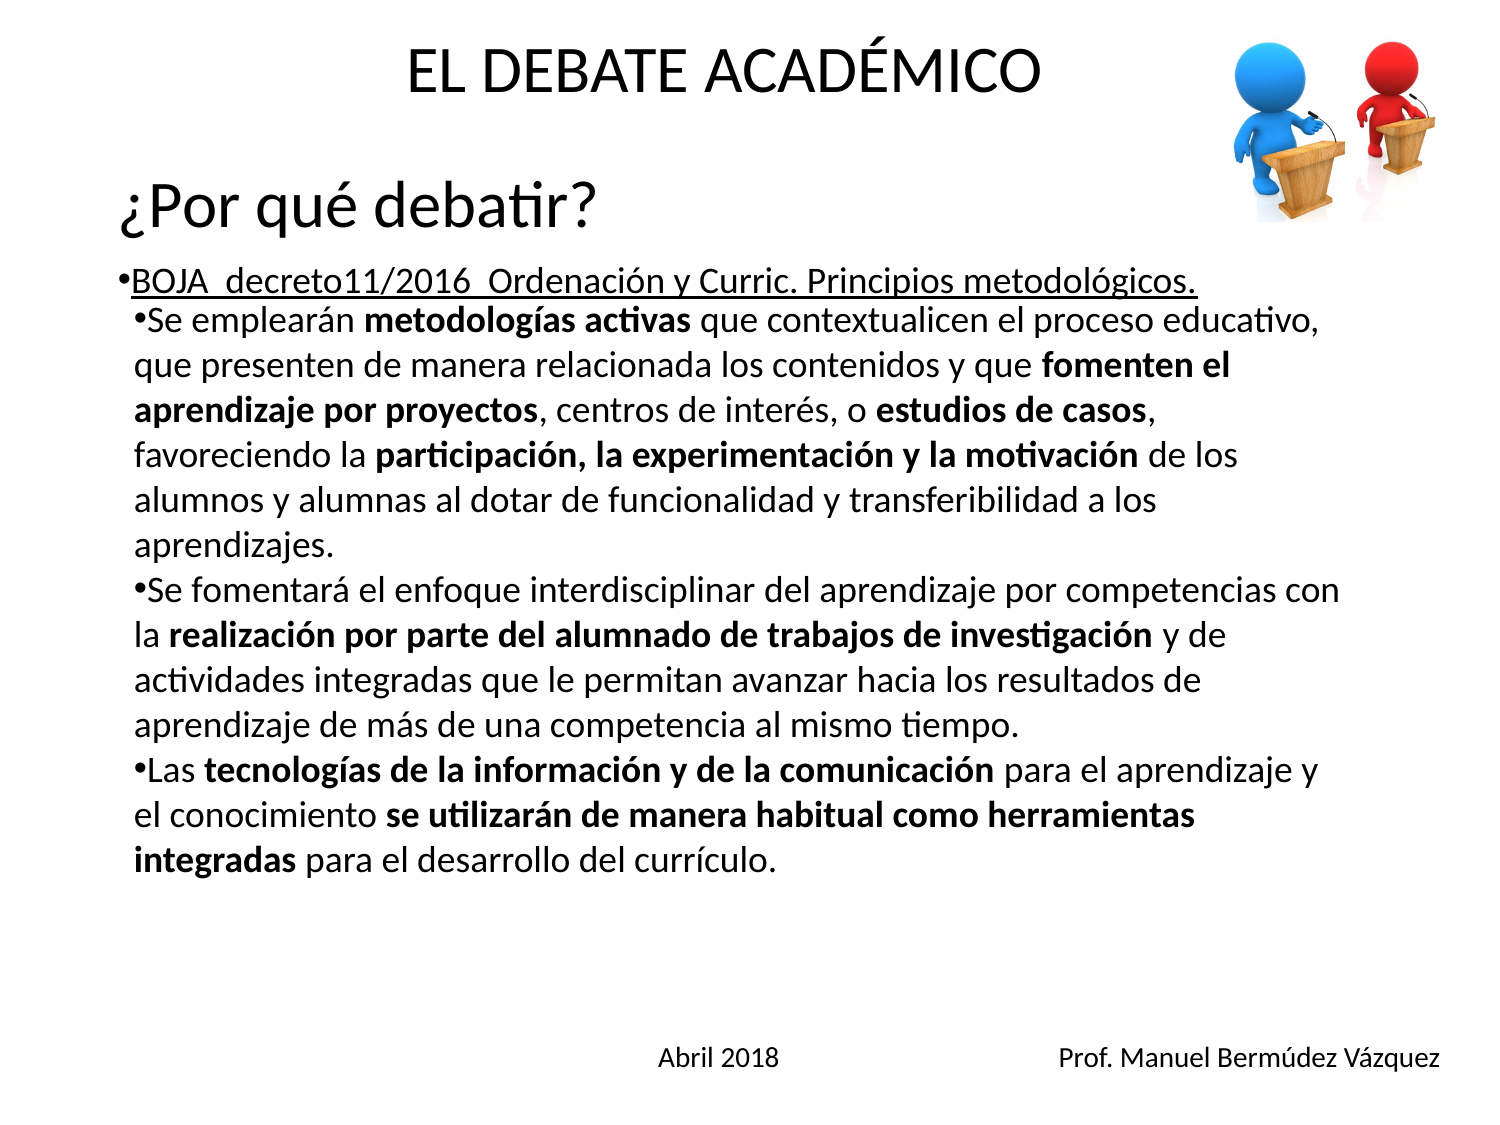

¿Por qué debatir?
BOJA decreto11/2016 Ordenación y Curric. Principios metodológicos.
Se emplearán metodologías activas que contextualicen el proceso educativo, que presenten de manera relacionada los contenidos y que fomenten el aprendizaje por proyectos, centros de interés, o estudios de casos, favoreciendo la participación, la experimentación y la motivación de los alumnos y alumnas al dotar de funcionalidad y transferibilidad a los aprendizajes.
Se fomentará el enfoque interdisciplinar del aprendizaje por competencias con la realización por parte del alumnado de trabajos de investigación y de actividades integradas que le permitan avanzar hacia los resultados de aprendizaje de más de una competencia al mismo tiempo.
Las tecnologías de la información y de la comunicación para el aprendizaje y el conocimiento se utilizarán de manera habitual como herramientas integradas para el desarrollo del currículo.